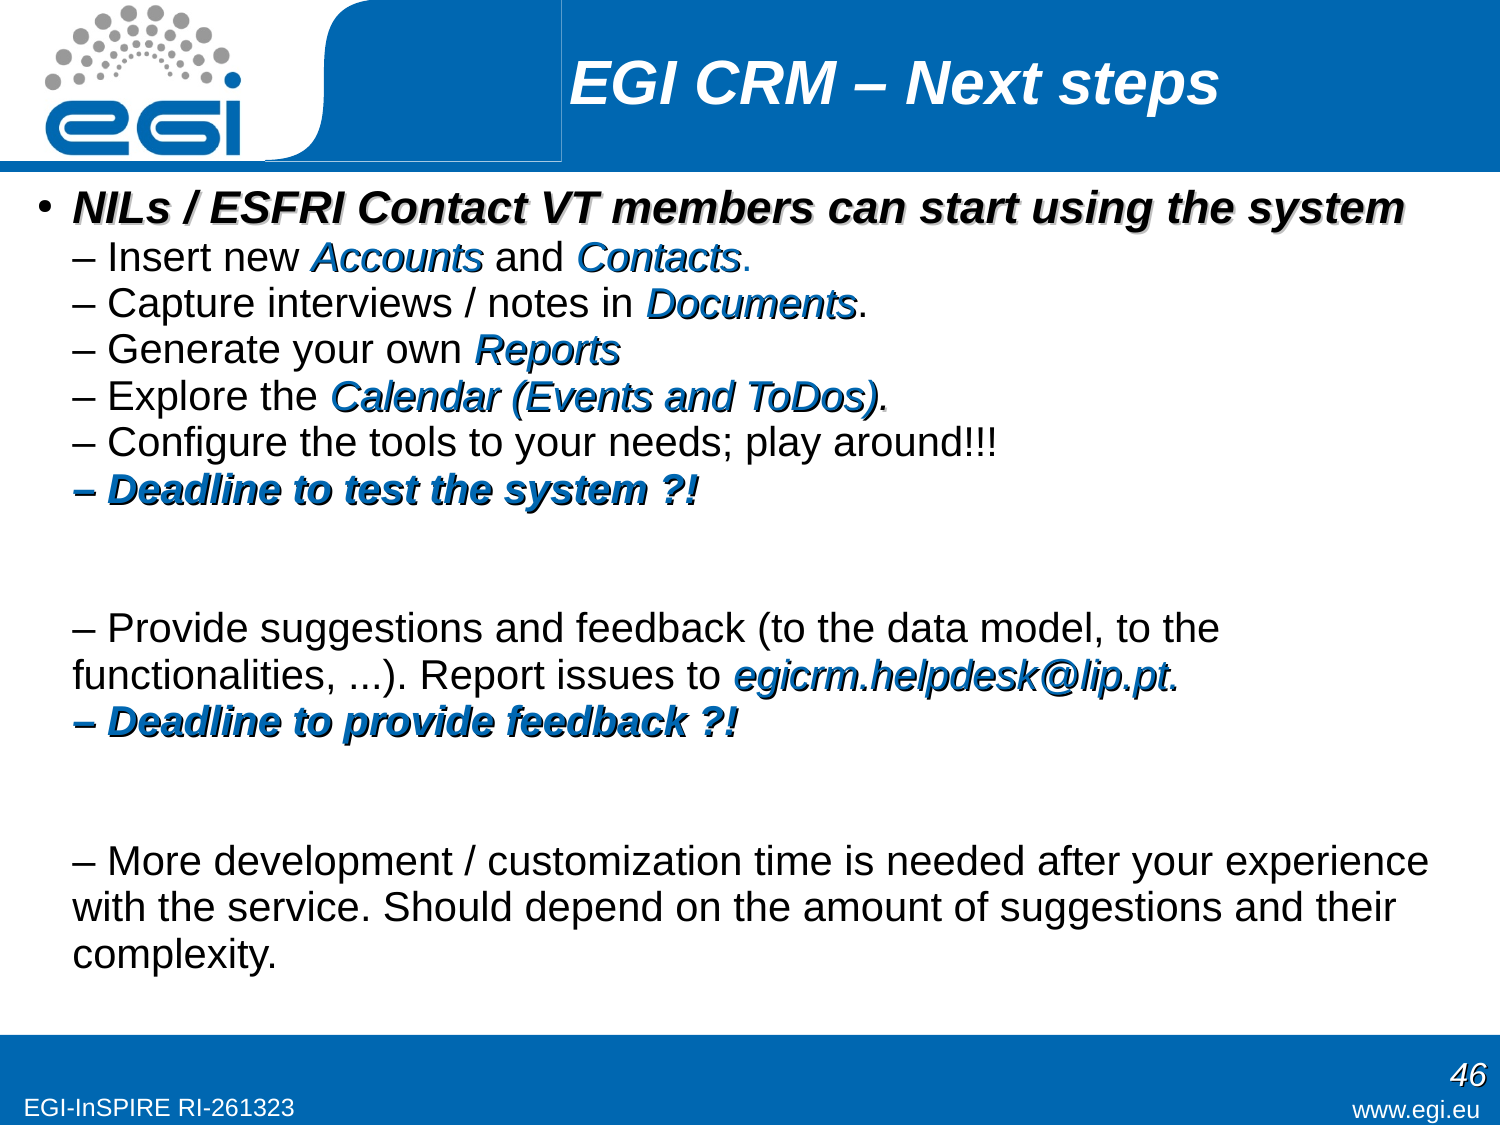

EGI CRM – Next steps
NILs / ESFRI Contact VT members can start using the system
– Insert new Accounts and Contacts.
– Capture interviews / notes in Documents.
– Generate your own Reports
– Explore the Calendar (Events and ToDos).
– Configure the tools to your needs; play around!!!
– Deadline to test the system ?!
– Provide suggestions and feedback (to the data model, to the functionalities, ...). Report issues to egicrm.helpdesk@lip.pt.
– Deadline to provide feedback ?!
– More development / customization time is needed after your experience with the service. Should depend on the amount of suggestions and their complexity.
46